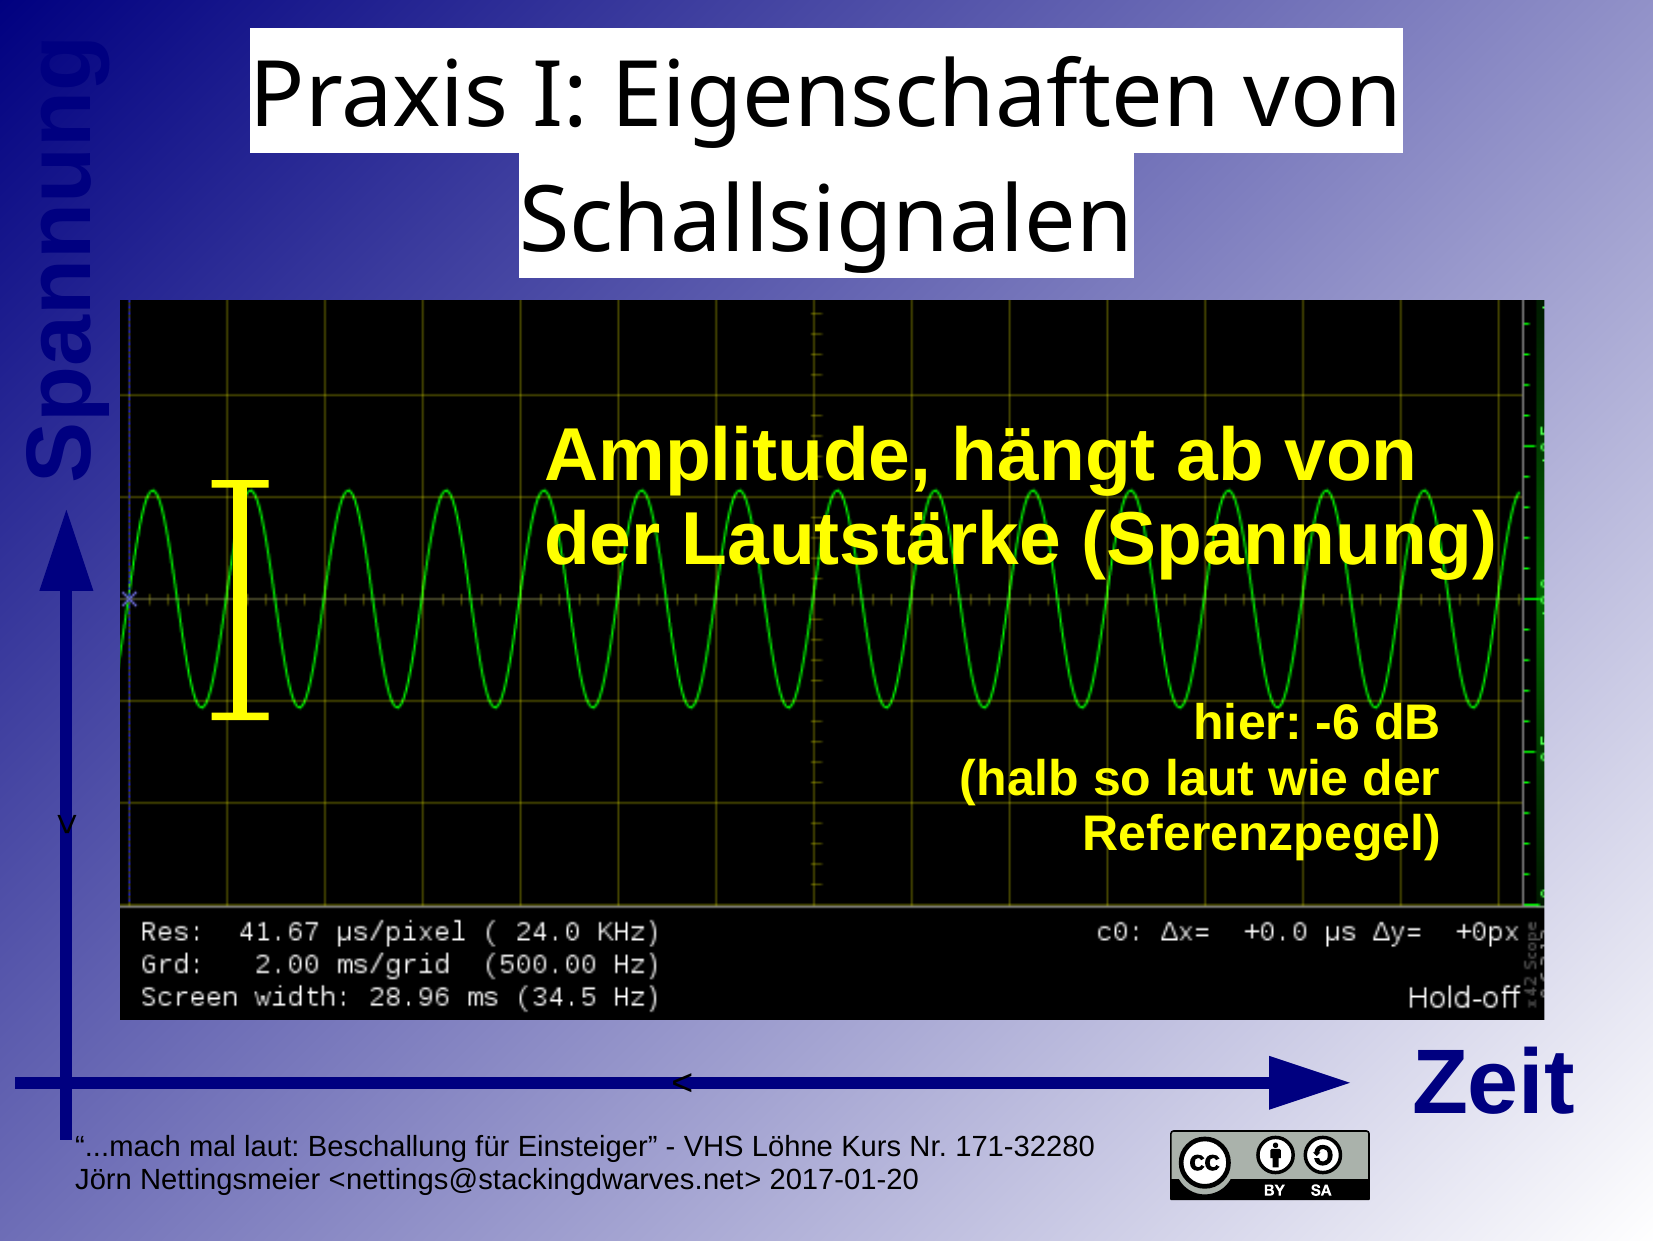

# Praxis I: Eigenschaften von Schallsignalen
Spannung
Amplitude, hängt ab von
der Lautstärke (Spannung)
<
hier: -6 dB
(halb so laut wie der Referenzpegel)
Zeit
<